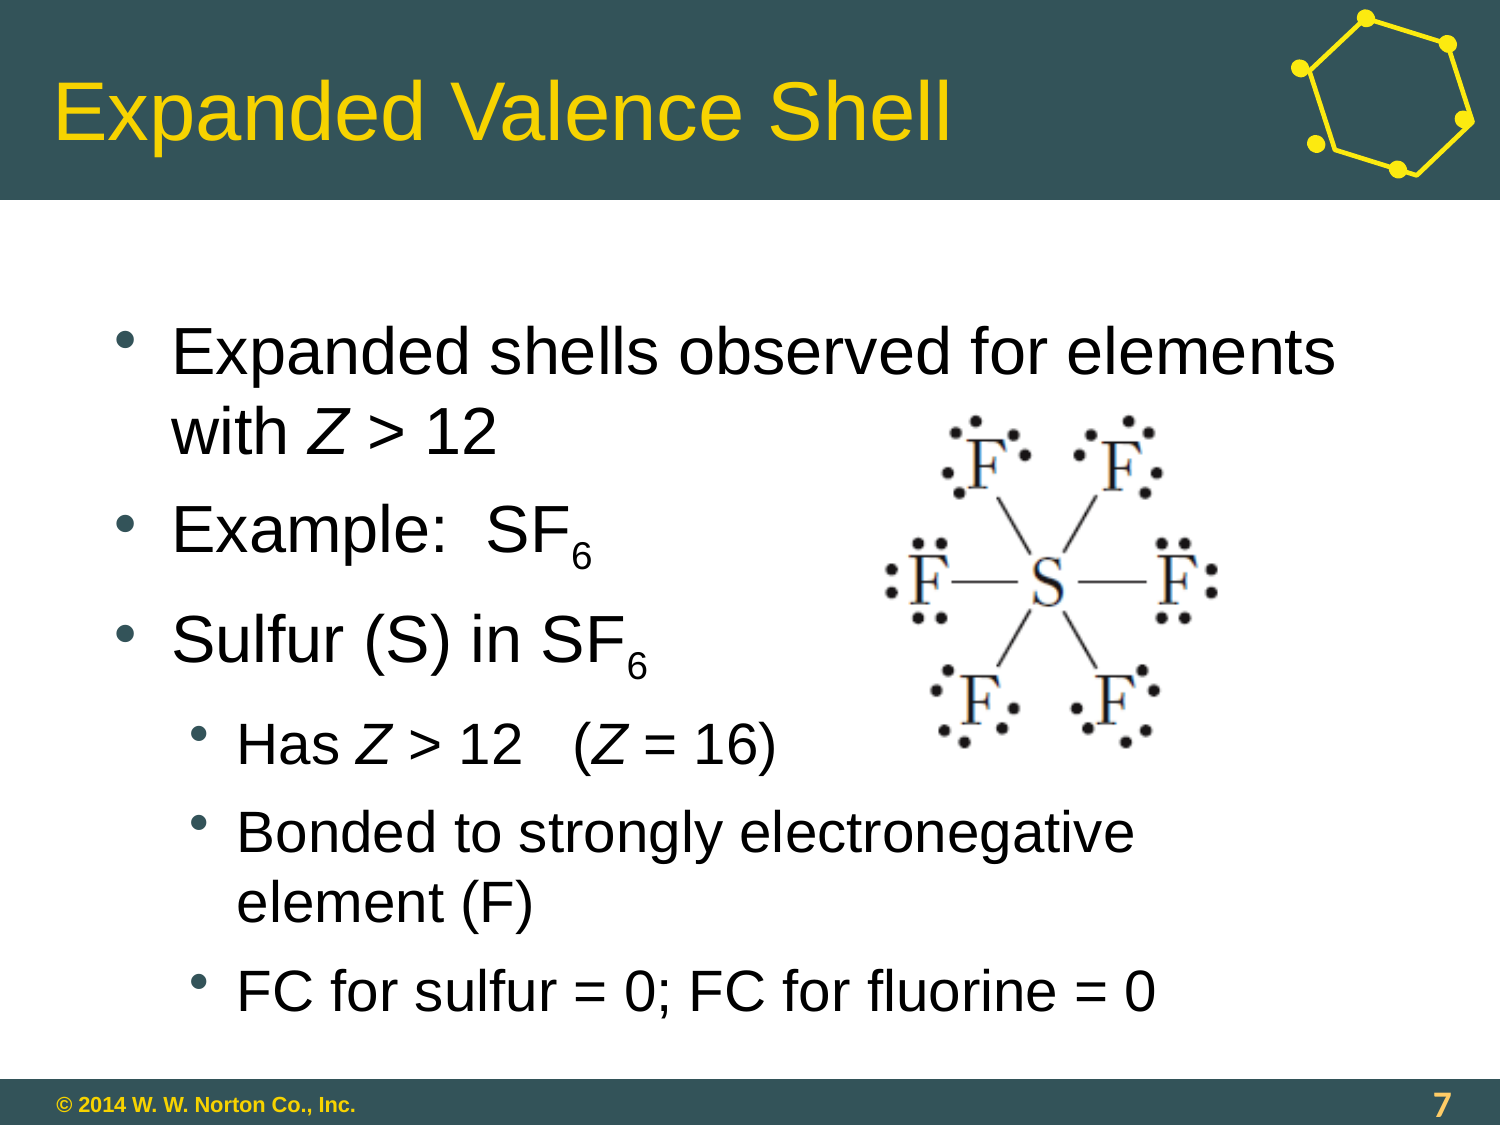

Expanded Valence Shell
# Expanded shells observed for elements with Z > 12
Example: SF6
Sulfur (S) in SF6
Has Z > 12 (Z = 16)
Bonded to strongly electronegative element (F)
FC for sulfur = 0; FC for fluorine = 0